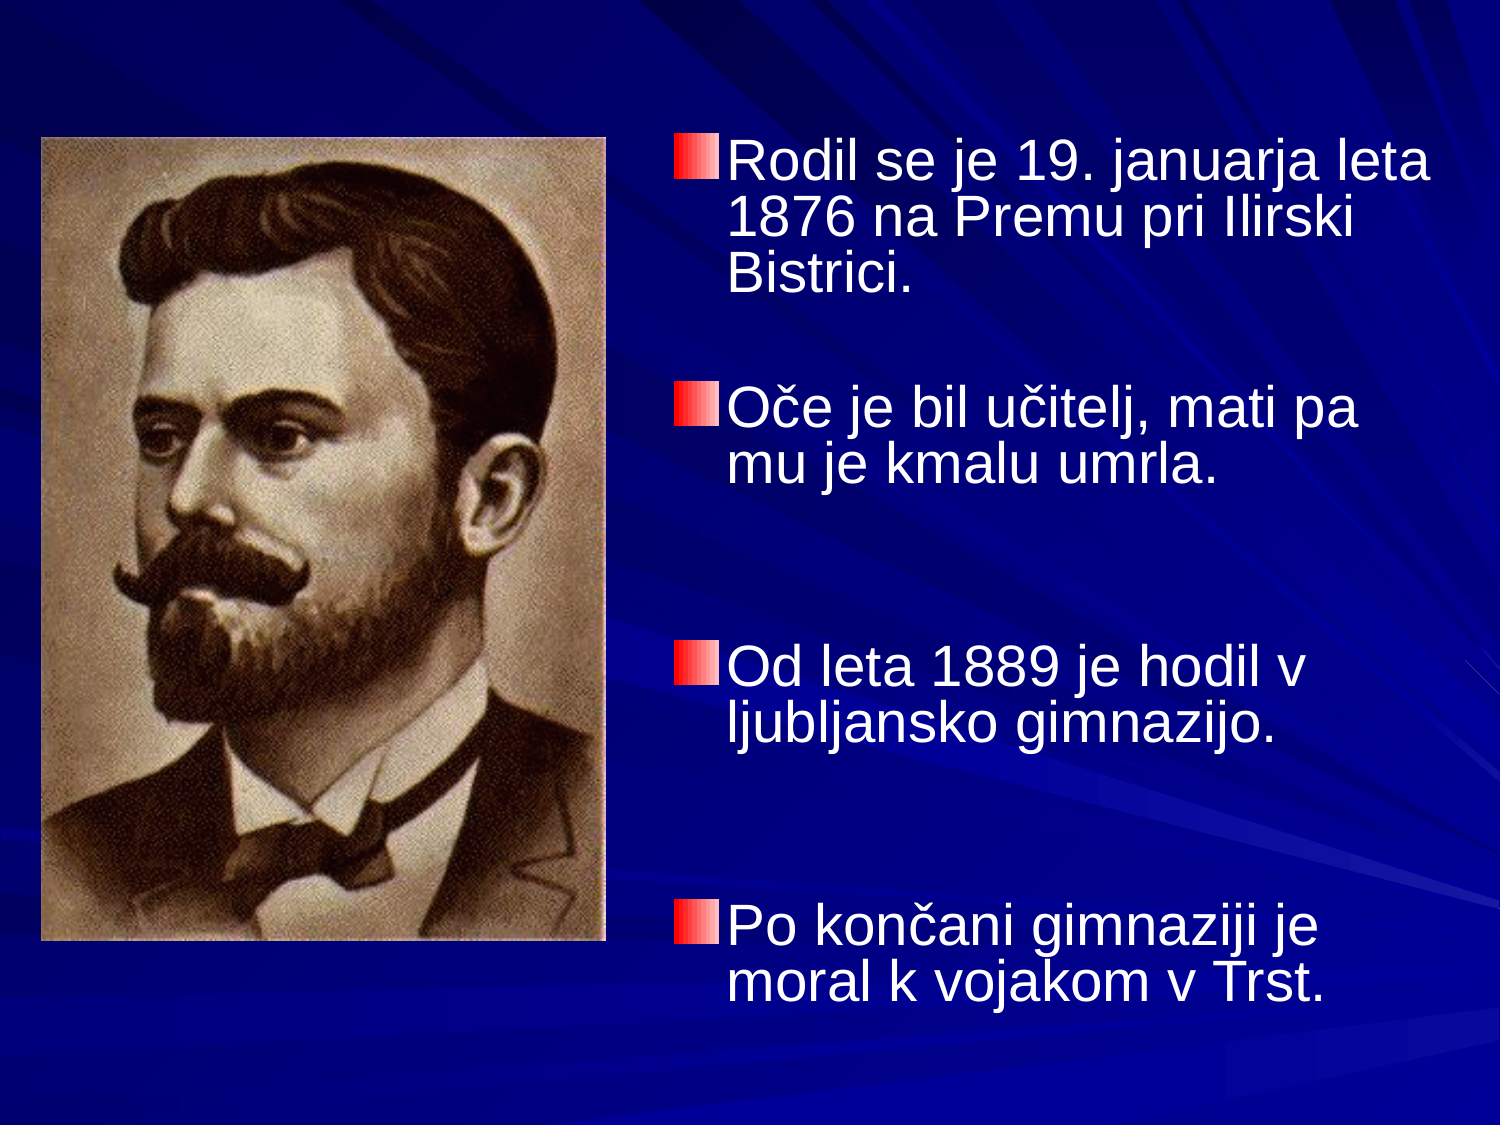

Rodil se je 19. januarja leta 1876 na Premu pri Ilirski Bistrici.
Oče je bil učitelj, mati pa mu je kmalu umrla.
Od leta 1889 je hodil v ljubljansko gimnazijo.
Po končani gimnaziji je moral k vojakom v Trst.
#